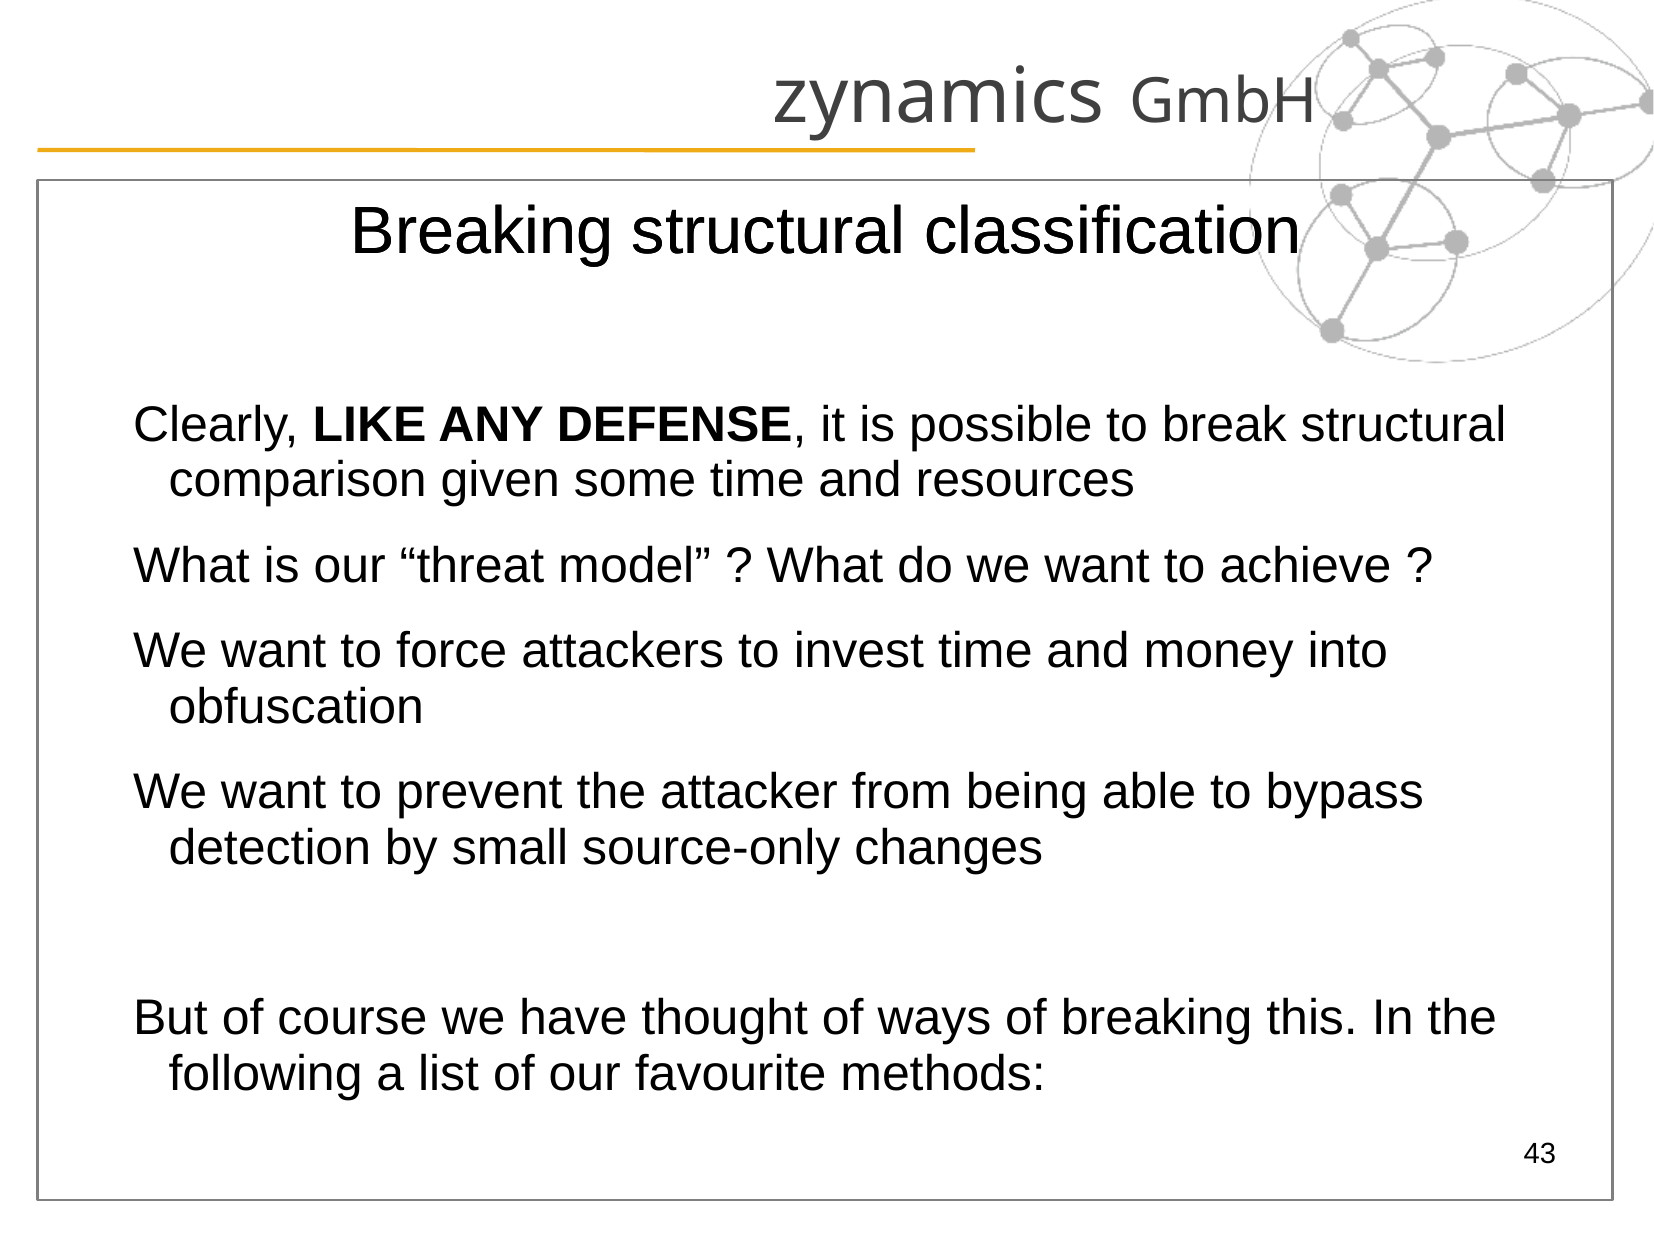

zynamics GmbH
# Breaking structural classification
Breaking structural classification
Clearly, LIKE ANY DEFENSE, it is possible to break structural comparison given some time and resources
What is our “threat model” ? What do we want to achieve ?
We want to force attackers to invest time and money into obfuscation
We want to prevent the attacker from being able to bypass detection by small source-only changes
But of course we have thought of ways of breaking this. In the following a list of our favourite methods: